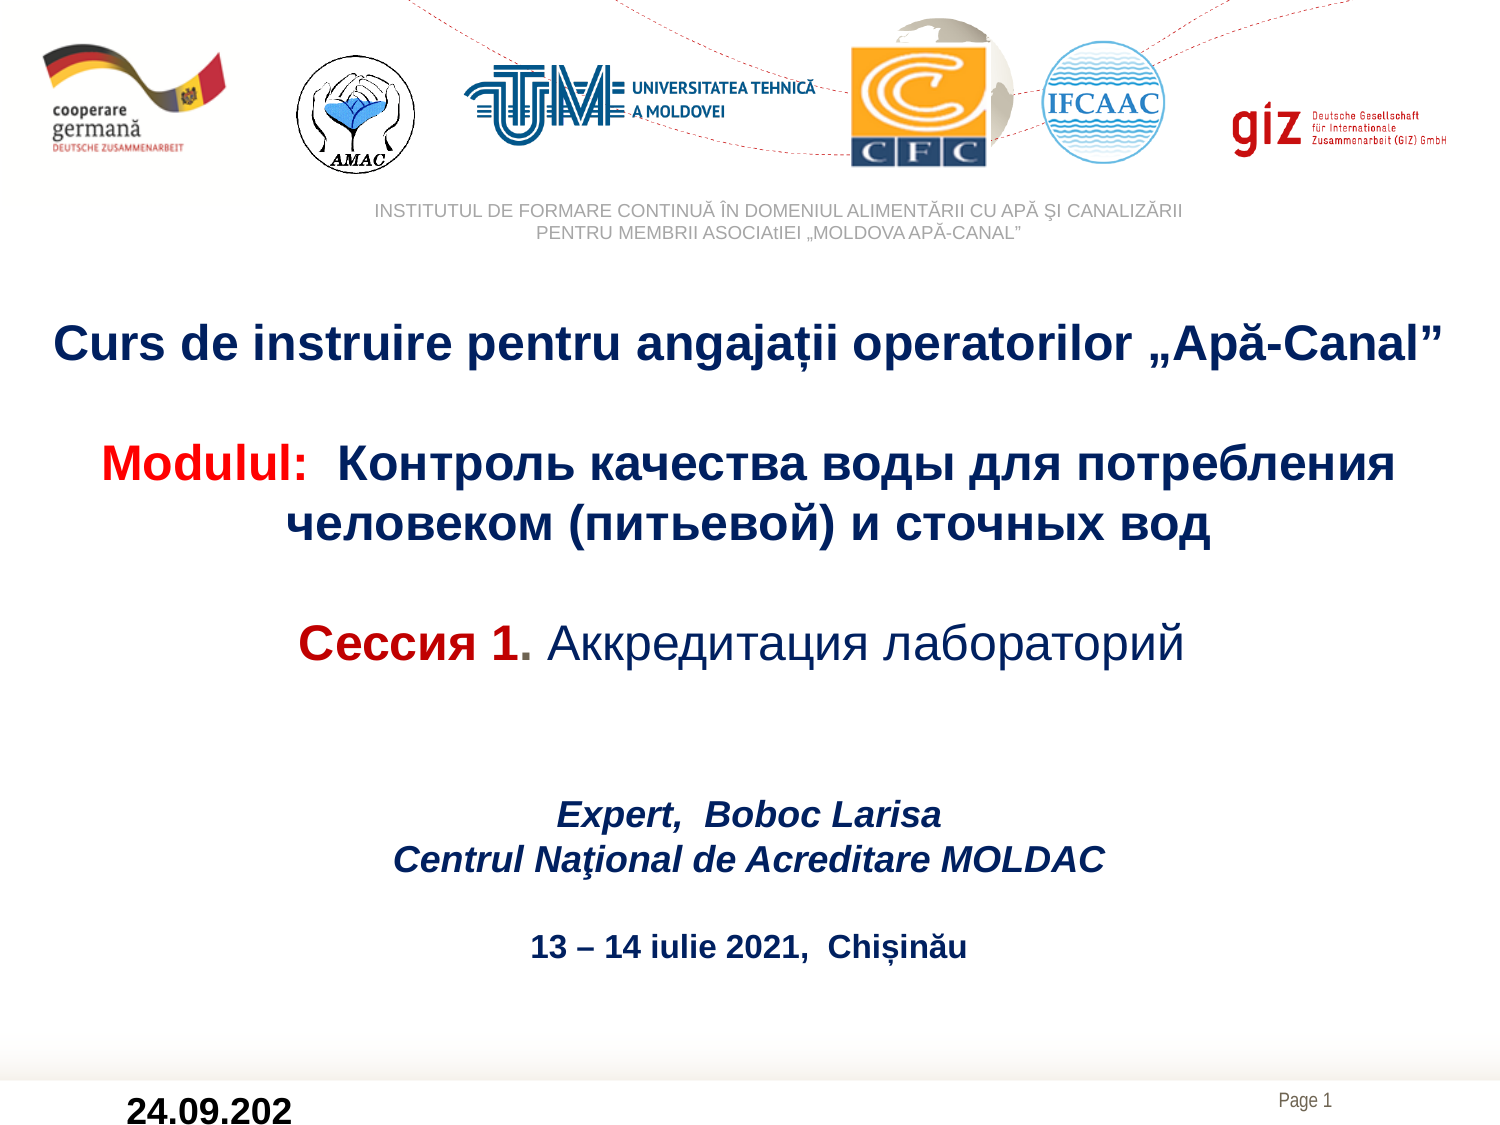

INSTITUTUL DE FORMARE CONTINUĂ ÎN DOMENIUL ALIMENTĂRII CU APĂ ŞI CANALIZĂRII
PENTRU MEMBRII ASOCIAtIEI „MOLDOVA APĂ-CANAL”
# Curs de instruire pentru angajații operatorilor „Apă-Canal” Modulul: Контроль качества воды для потребления человеком (питьевой) и сточных вод Сессия 1. Аккредитация лабораторий Expert, Boboc Larisa Centrul Naţional de Acreditare MOLDAC 13 – 14 iulie 2021, Chișinău